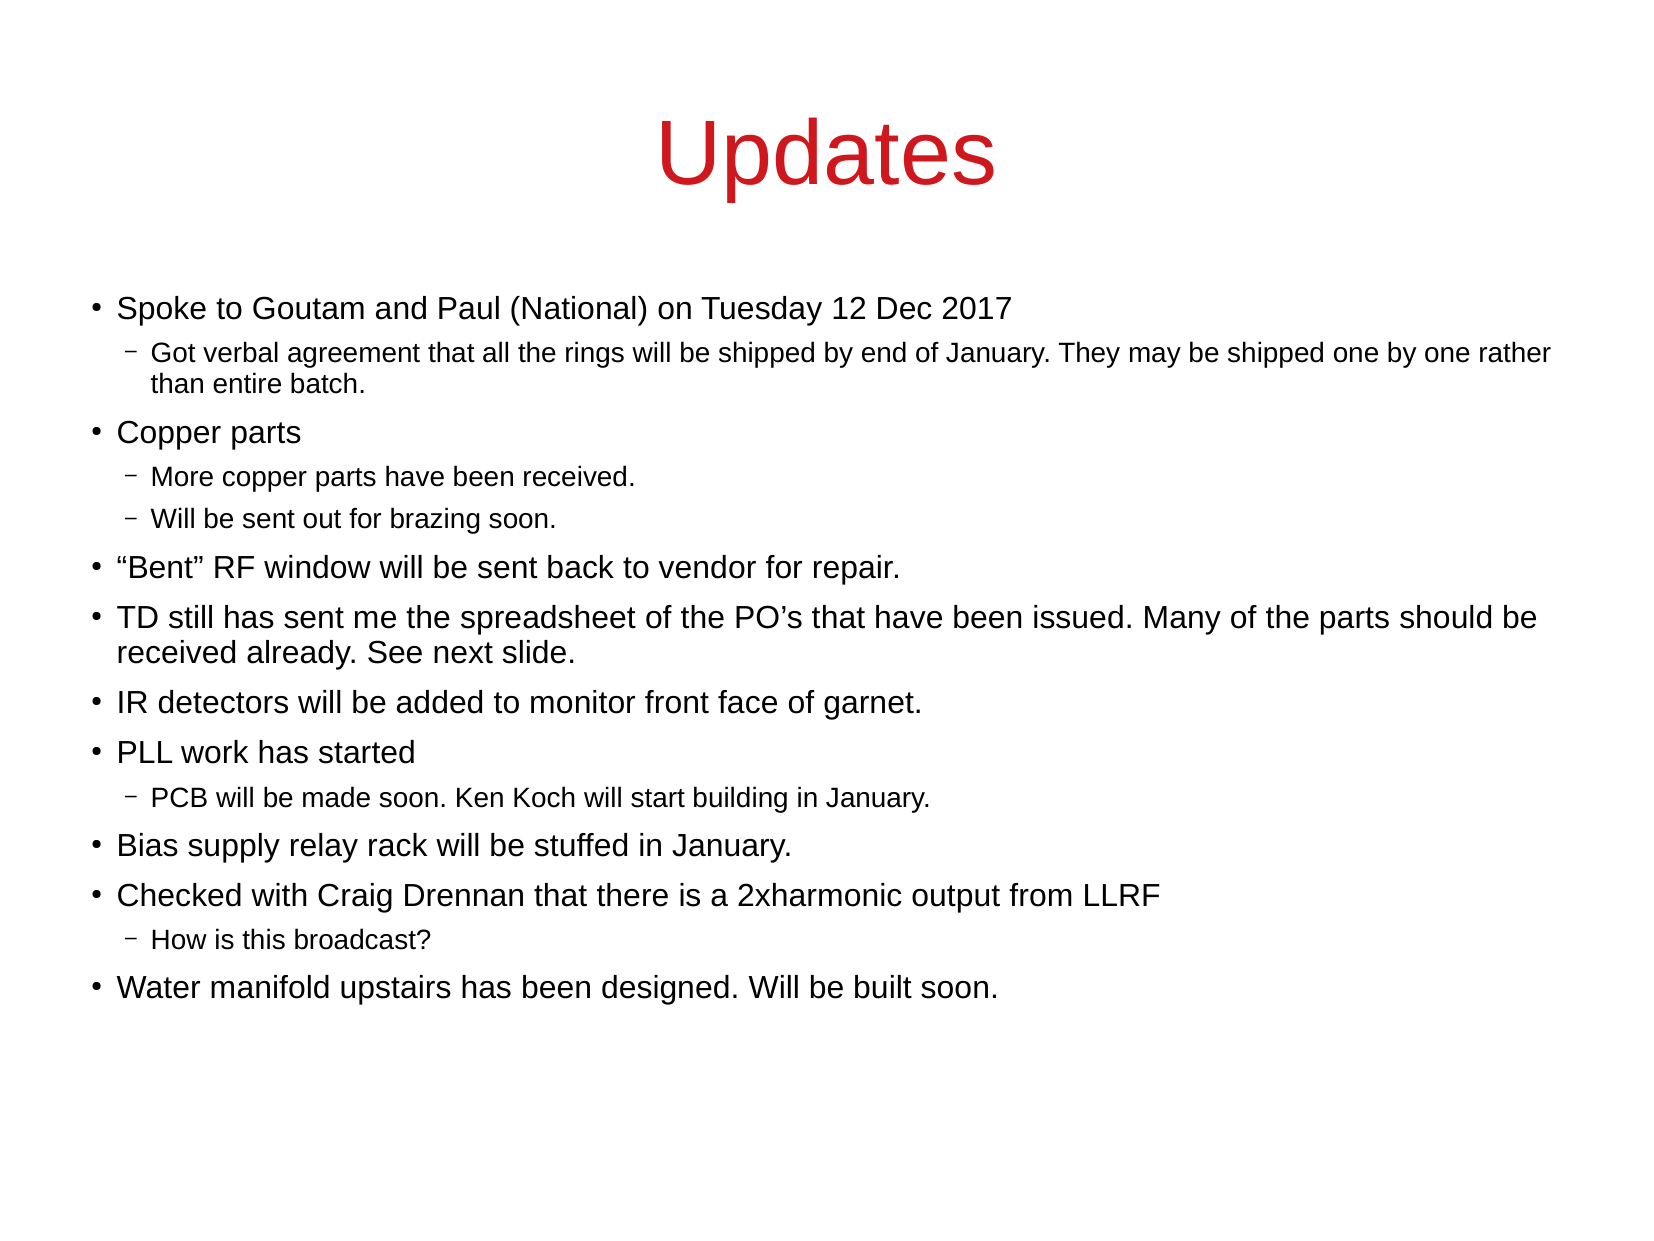

# Updates
Spoke to Goutam and Paul (National) on Tuesday 12 Dec 2017
Got verbal agreement that all the rings will be shipped by end of January. They may be shipped one by one rather than entire batch.
Copper parts
More copper parts have been received.
Will be sent out for brazing soon.
“Bent” RF window will be sent back to vendor for repair.
TD still has sent me the spreadsheet of the PO’s that have been issued. Many of the parts should be received already. See next slide.
IR detectors will be added to monitor front face of garnet.
PLL work has started
PCB will be made soon. Ken Koch will start building in January.
Bias supply relay rack will be stuffed in January.
Checked with Craig Drennan that there is a 2xharmonic output from LLRF
How is this broadcast?
Water manifold upstairs has been designed. Will be built soon.